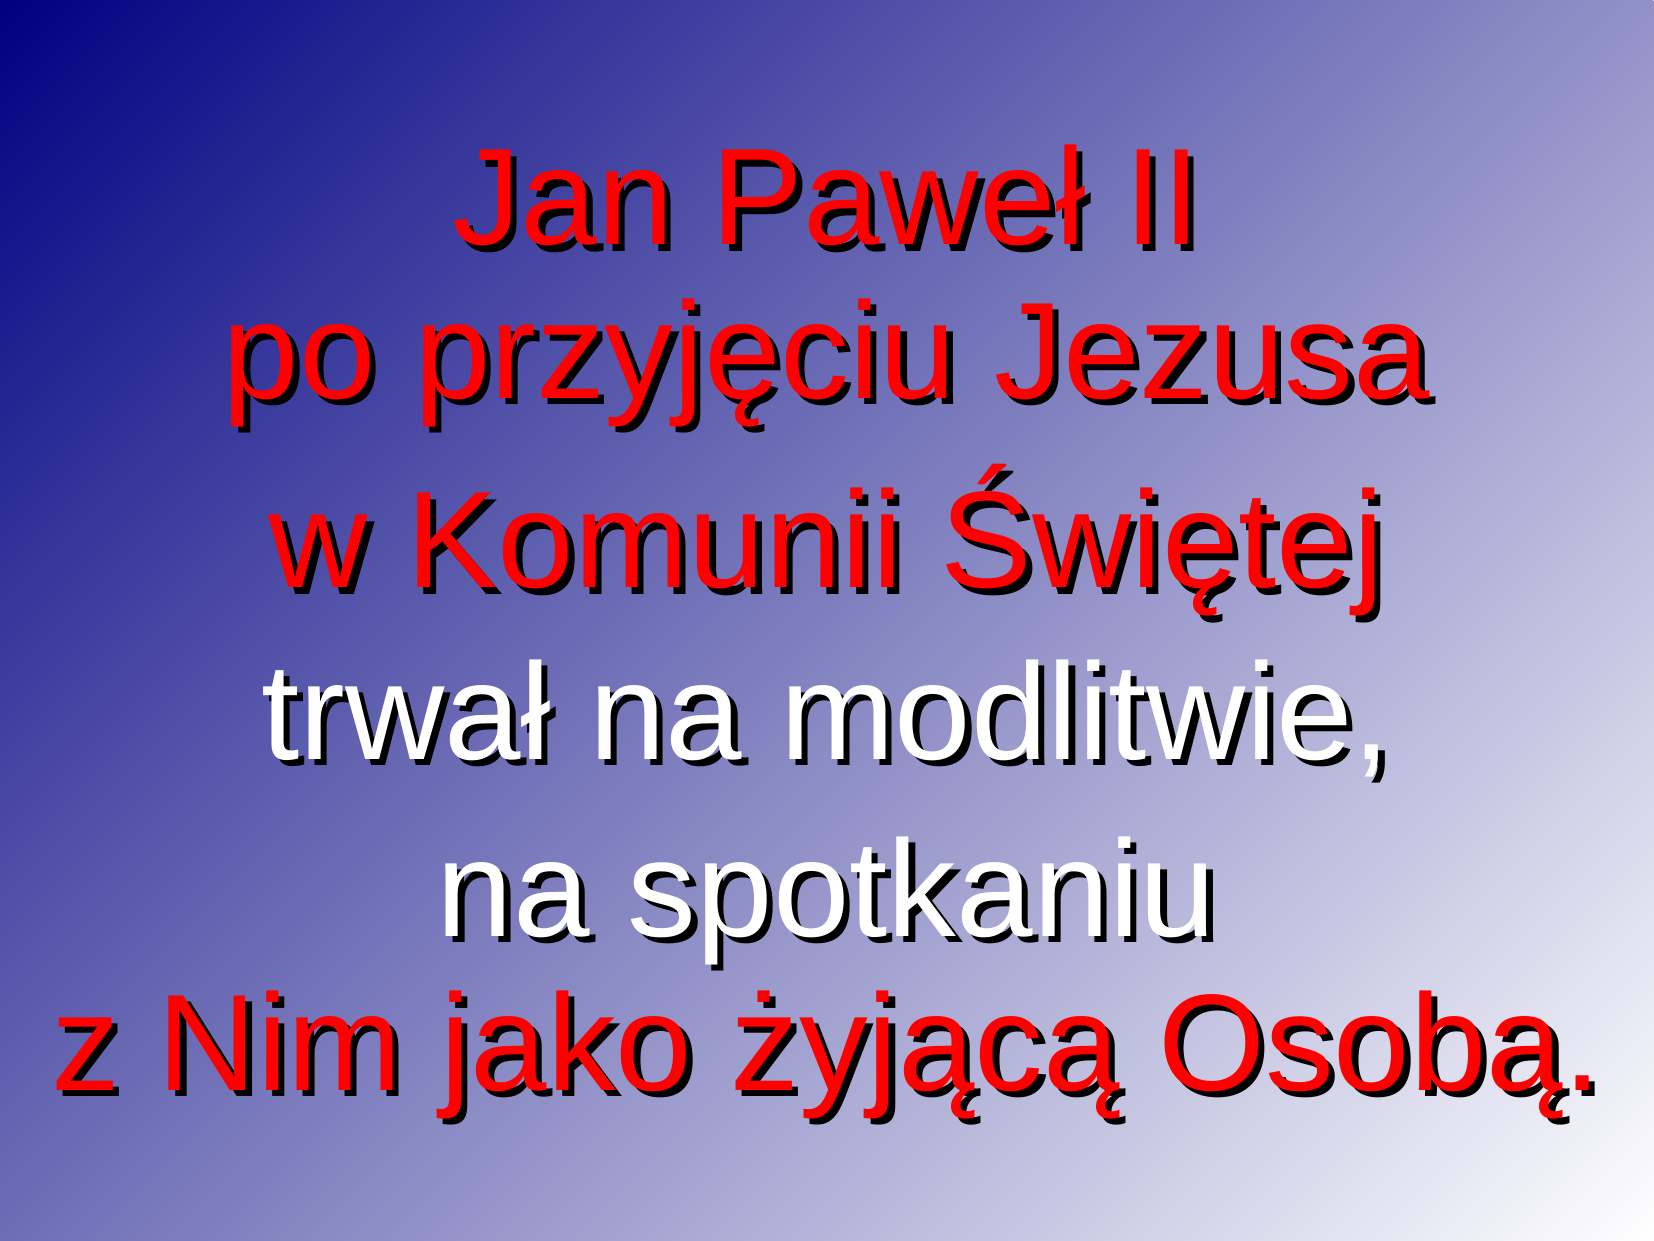

# Jan Paweł II
po przyjęciu Jezusa
w Komunii Świętej
trwał na modlitwie,
na spotkaniu
z Nim jako żyjącą Osobą.